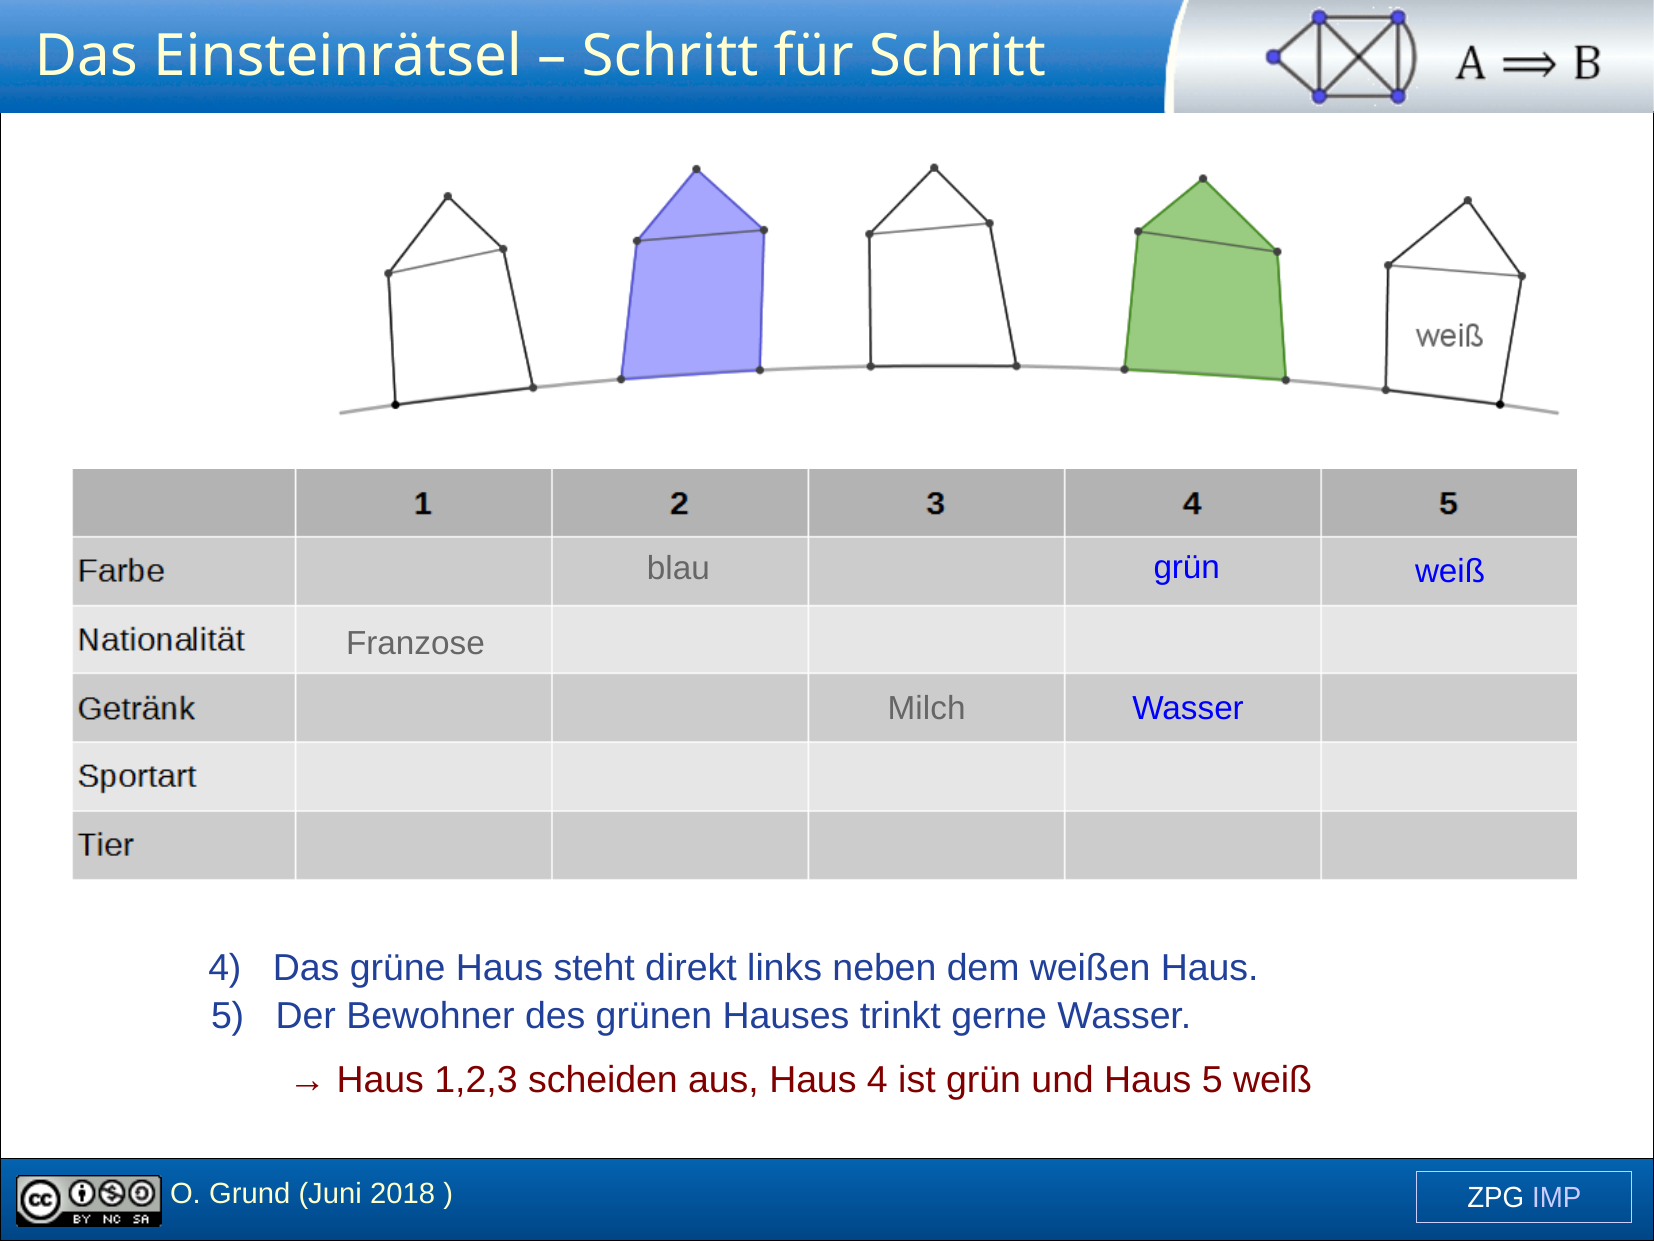

# Das Einsteinrätsel – Schritt für Schritt
grün
blau
weiß
Franzose
Milch
Wasser
 4) Das grüne Haus steht direkt links neben dem weißen Haus.
5) Der Bewohner des grünen Hauses trinkt gerne Wasser.
→ Haus 1,2,3 scheiden aus, Haus 4 ist grün und Haus 5 weiß
4